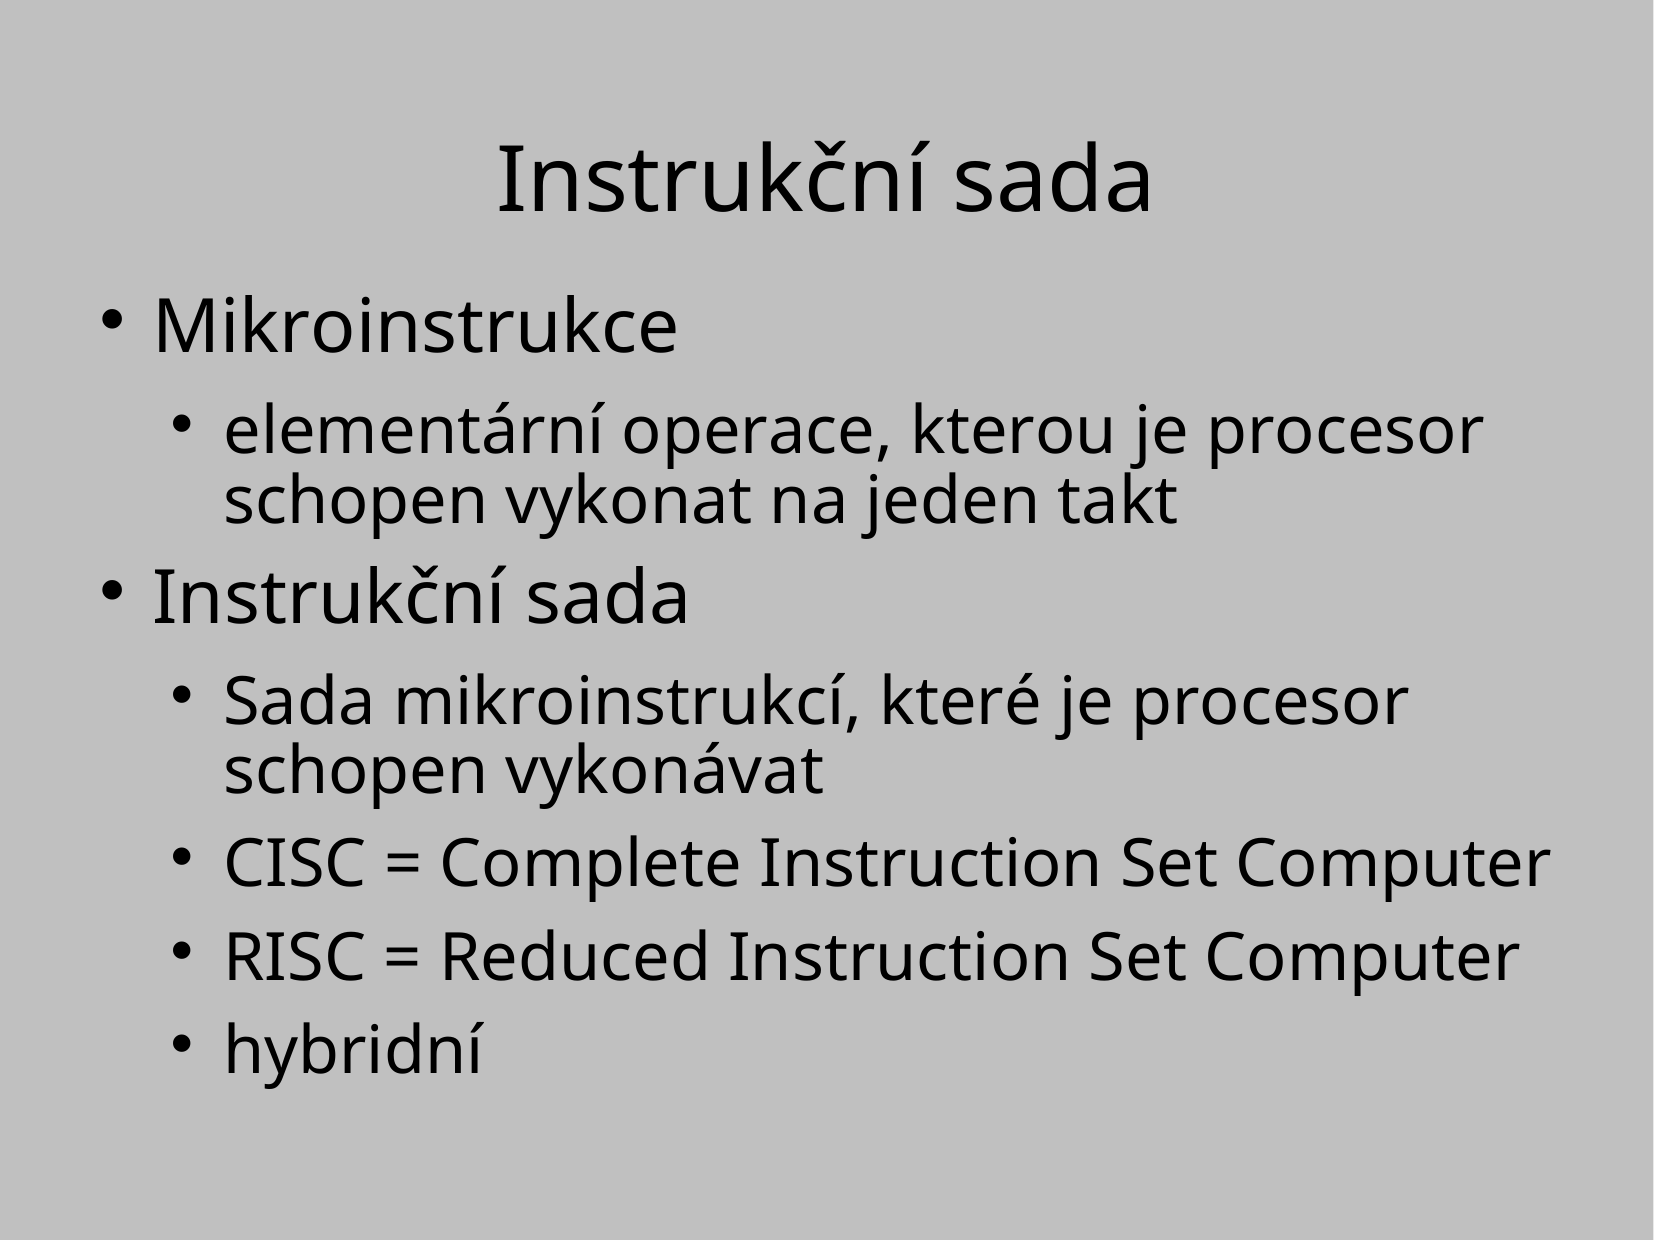

# Instrukční sada
Mikroinstrukce
elementární operace, kterou je procesor schopen vykonat na jeden takt
Instrukční sada
Sada mikroinstrukcí, které je procesor schopen vykonávat
CISC = Complete Instruction Set Computer
RISC = Reduced Instruction Set Computer
hybridní